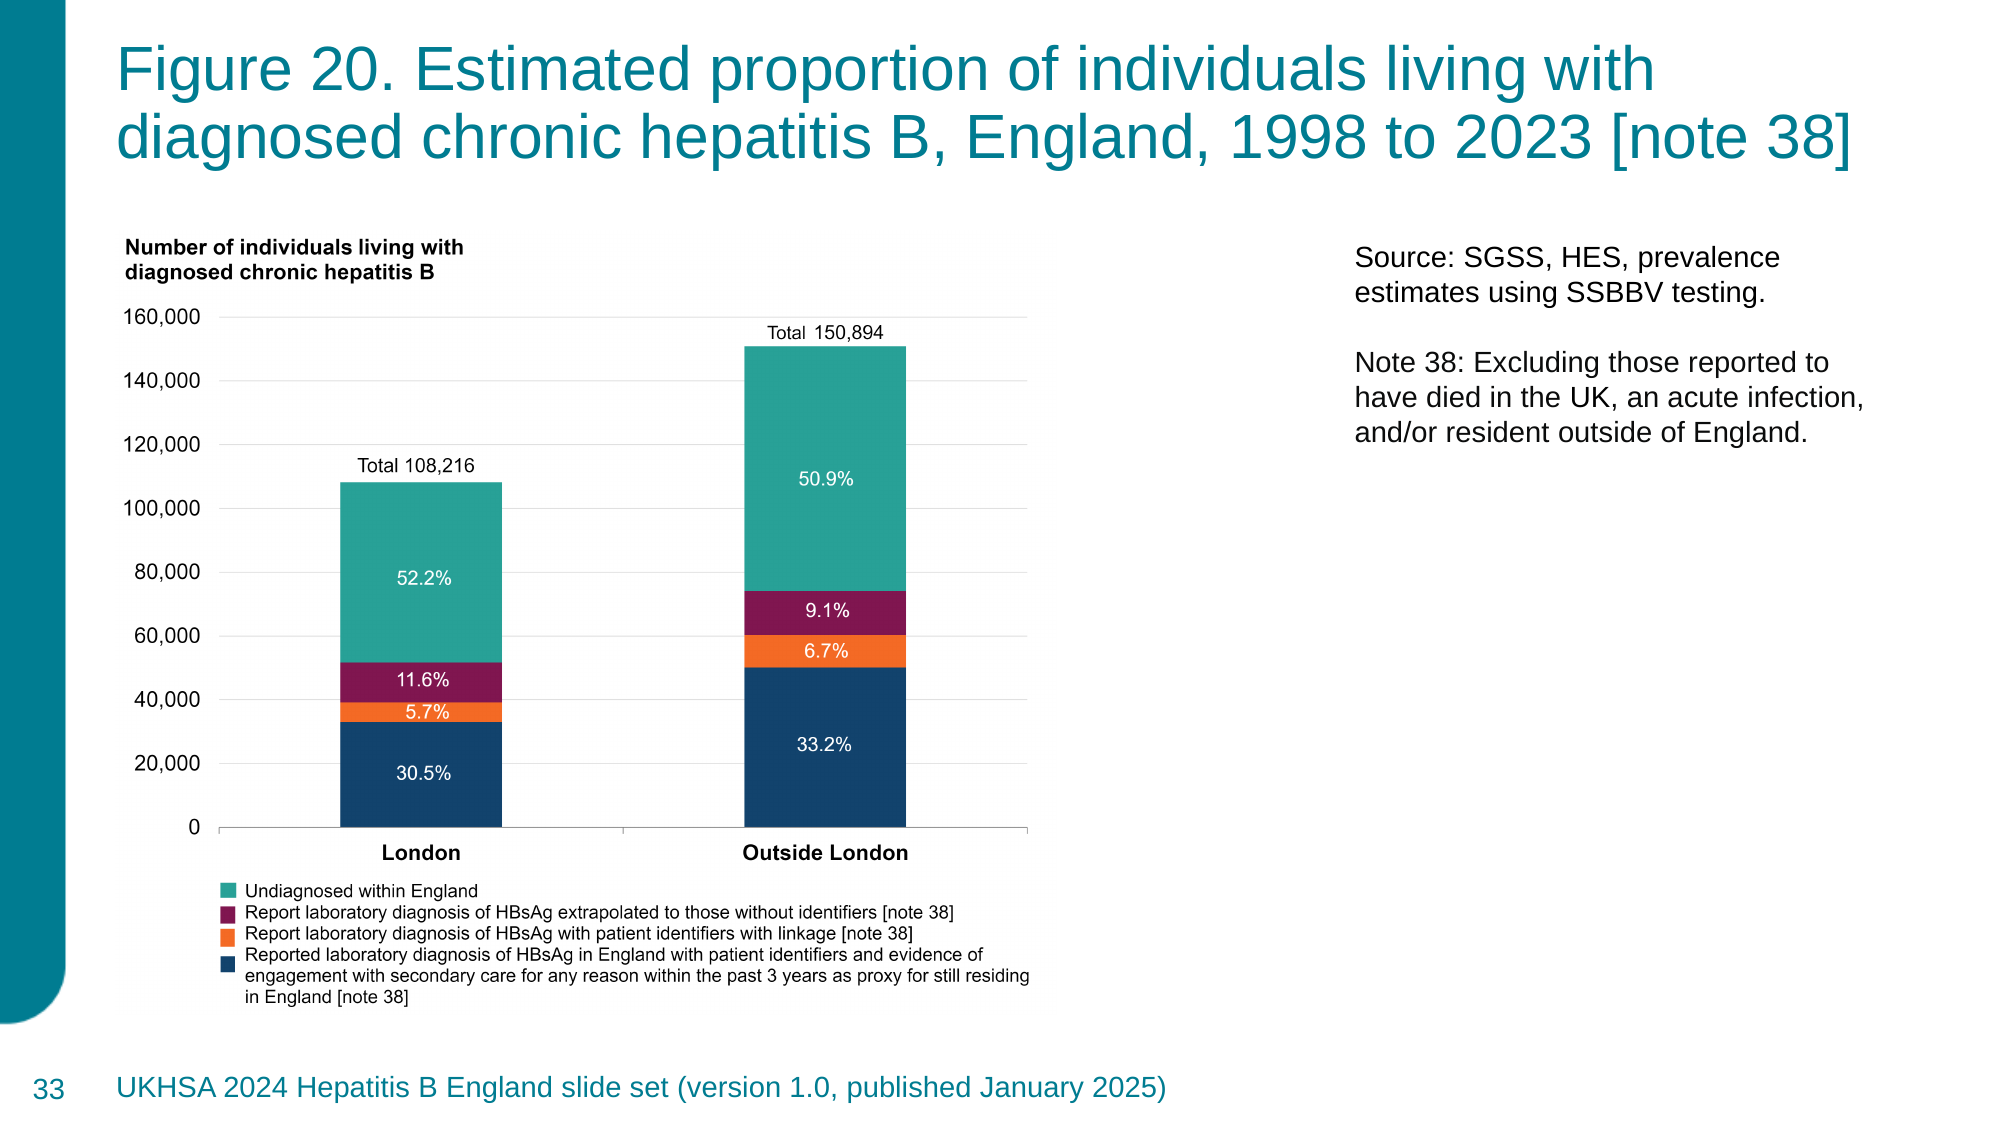

# Figure 20. Estimated proportion of individuals living with diagnosed chronic hepatitis B, England, 1998 to 2023 [note 38]
Source: SGSS, HES, prevalence estimates using SSBBV testing.
Note 38: Excluding those reported to have died in the UK, an acute infection, and/or resident outside of England.
UKHSA 2024 Hepatitis B England slide set (version 1.0, published January 2025)